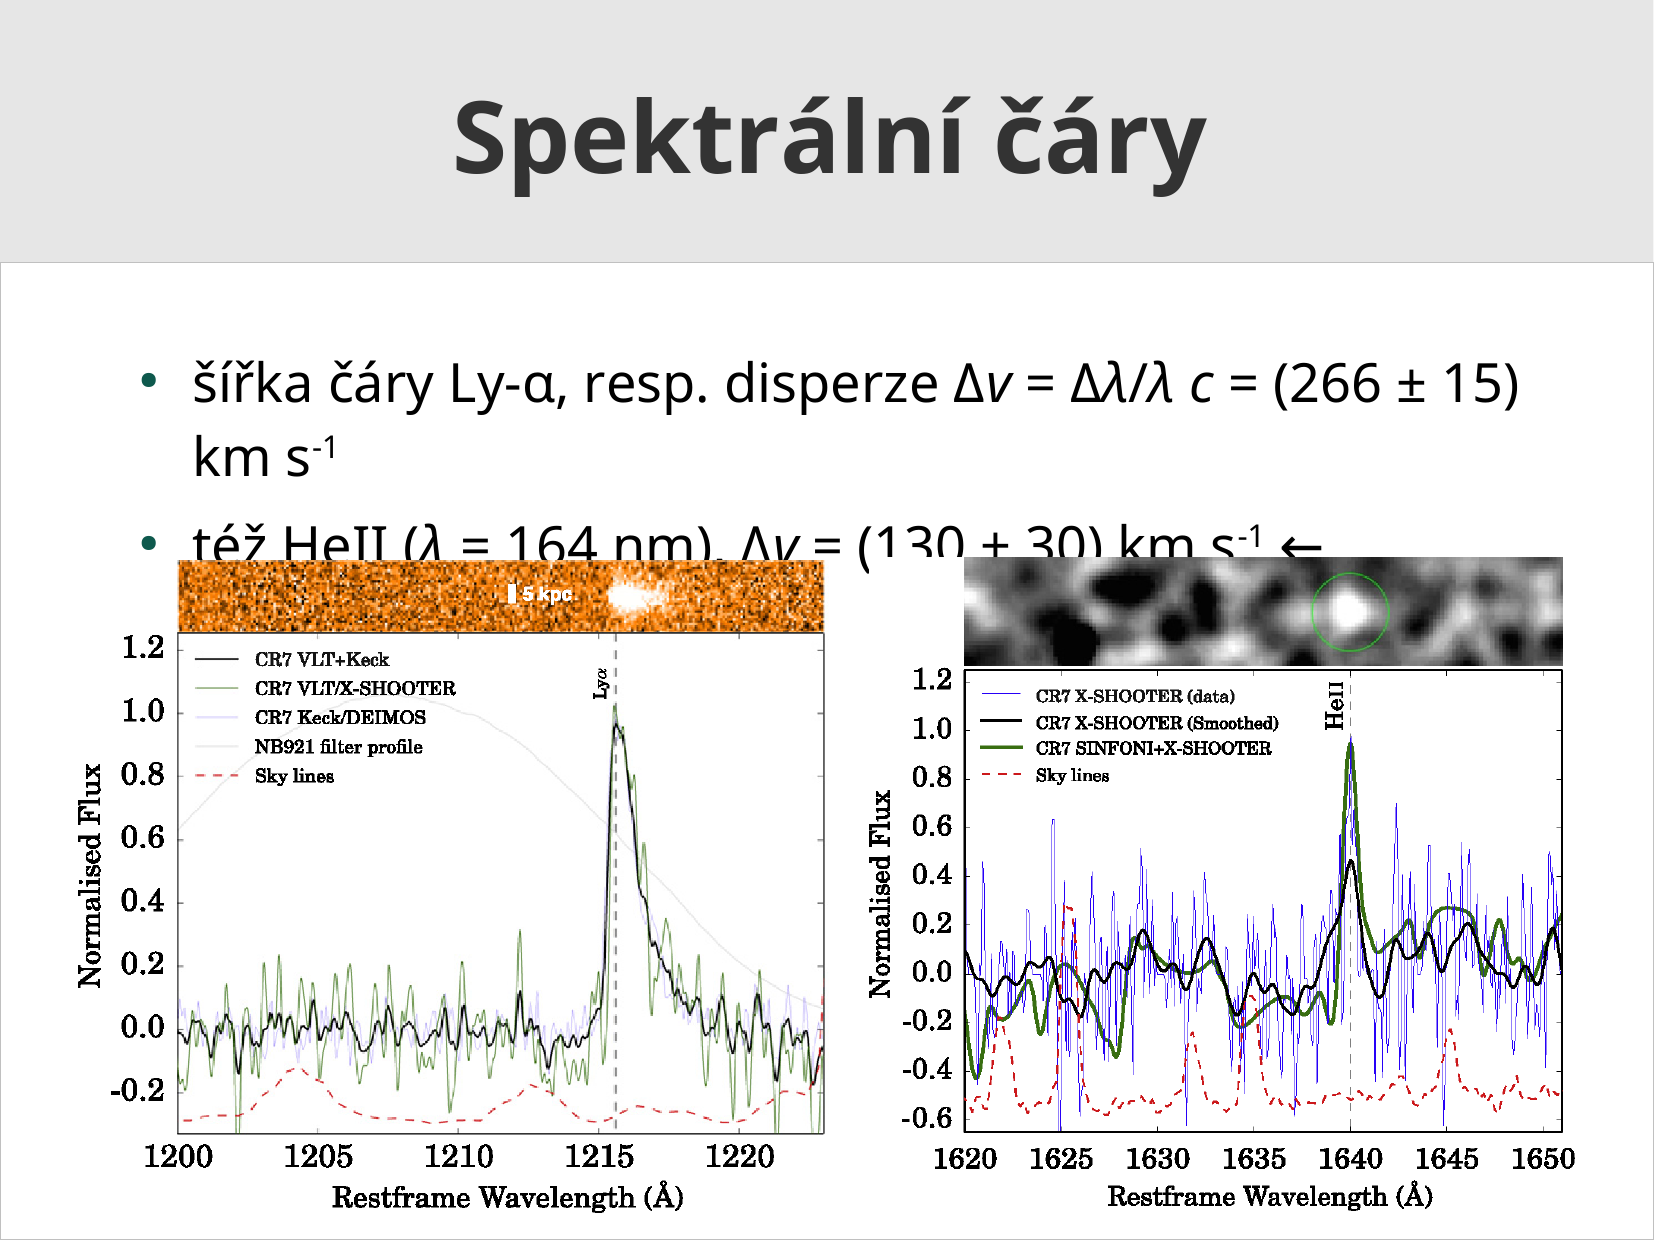

# Spektrální čáry
šířka čáry Ly-α, resp. disperze Δv = Δλ/λ c = (266 ± 15) km s-1
též HeII (λ = 164 nm), Δv = (130 ± 30) km s-1 ← „smoking gun“